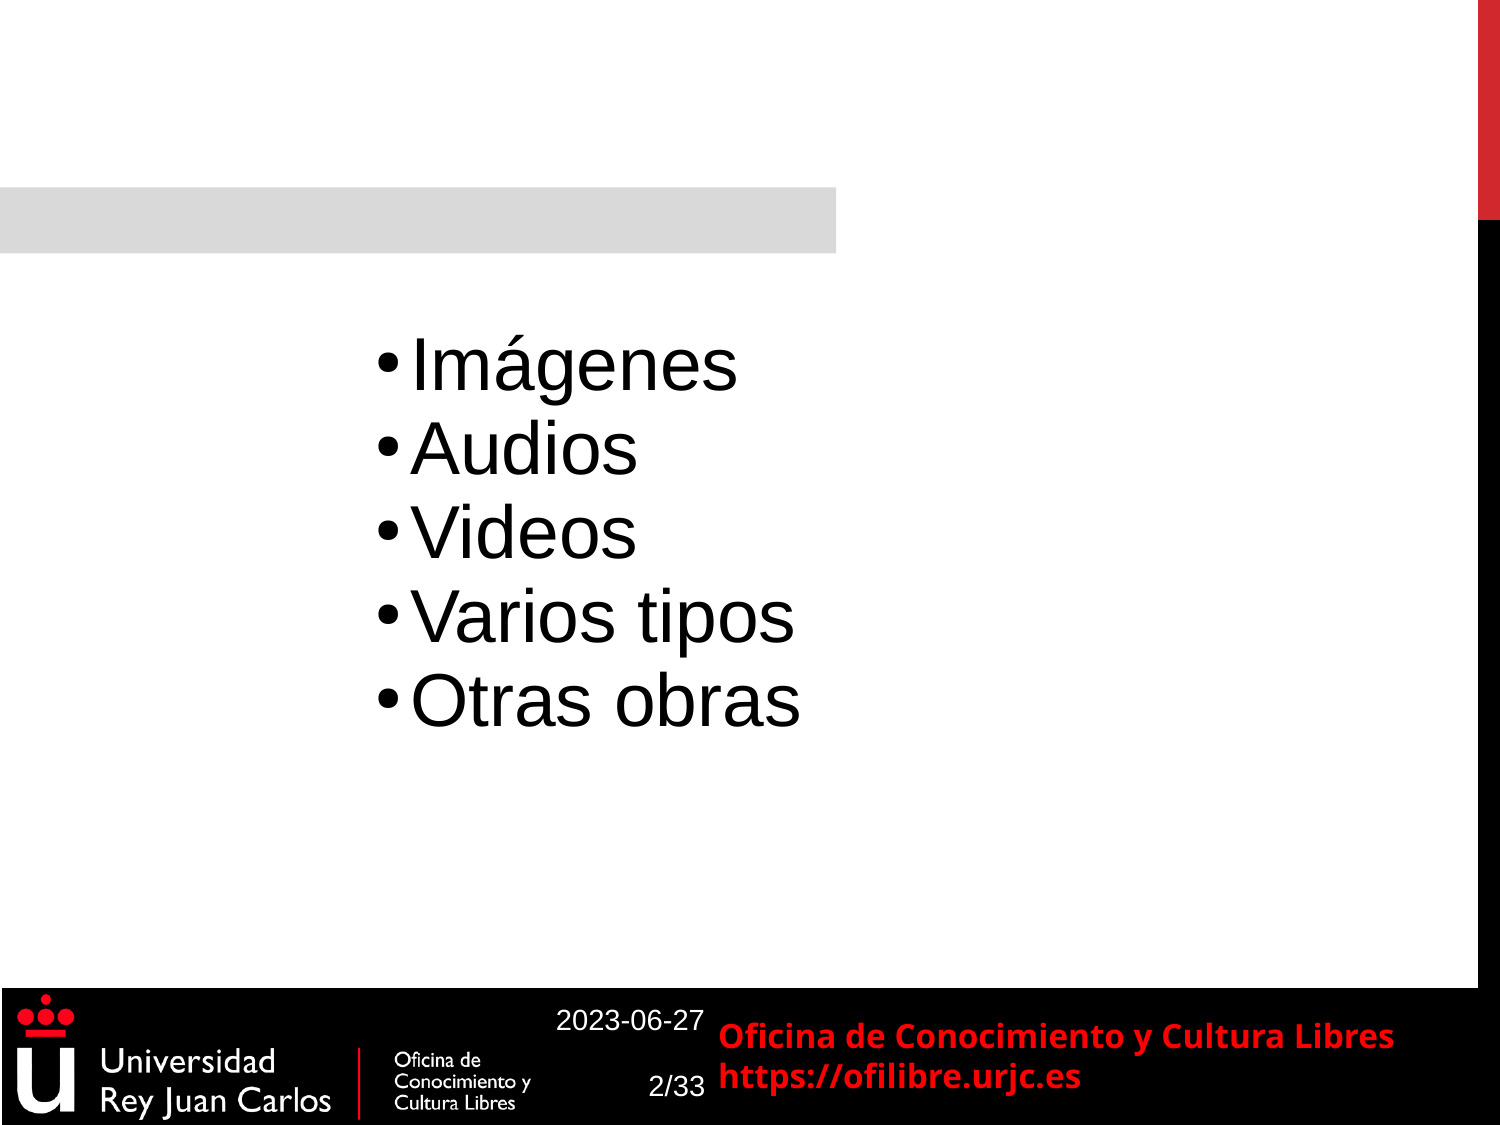

#
Imágenes
Audios
Videos
Varios tipos
Otras obras